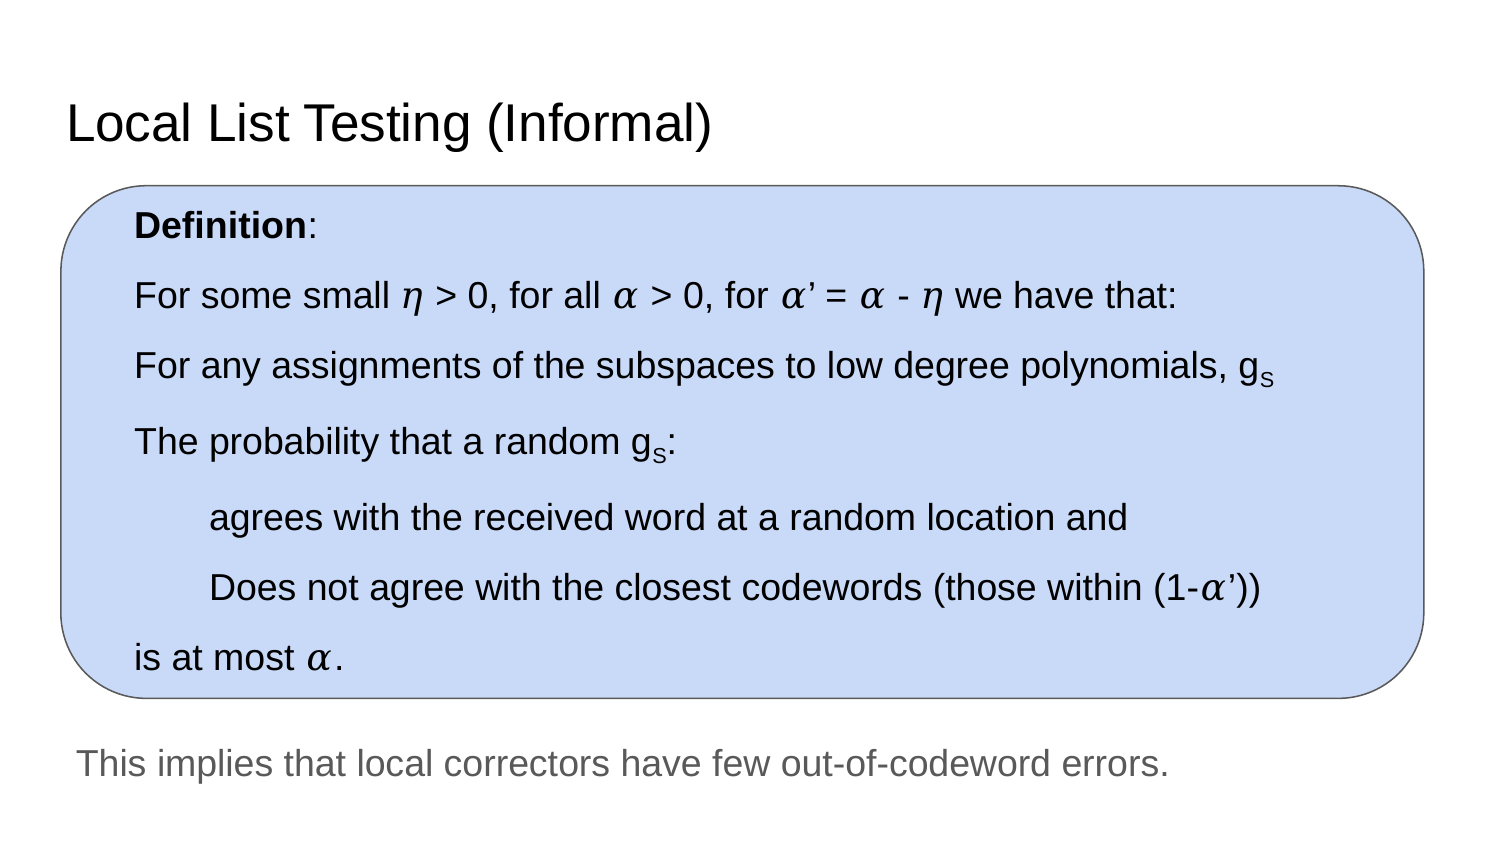

# Local List Testing (Informal)
Definition:
For some small 𝜂 > 0, for all 𝛼 > 0, for 𝛼’ = 𝛼 - 𝜂 we have that:
For any assignments of the subspaces to low degree polynomials, gS
The probability that a random gS:
agrees with the received word at a random location and
Does not agree with the closest codewords (those within (1-𝛼’))
is at most 𝛼.
This implies that local correctors have few out-of-codeword errors.